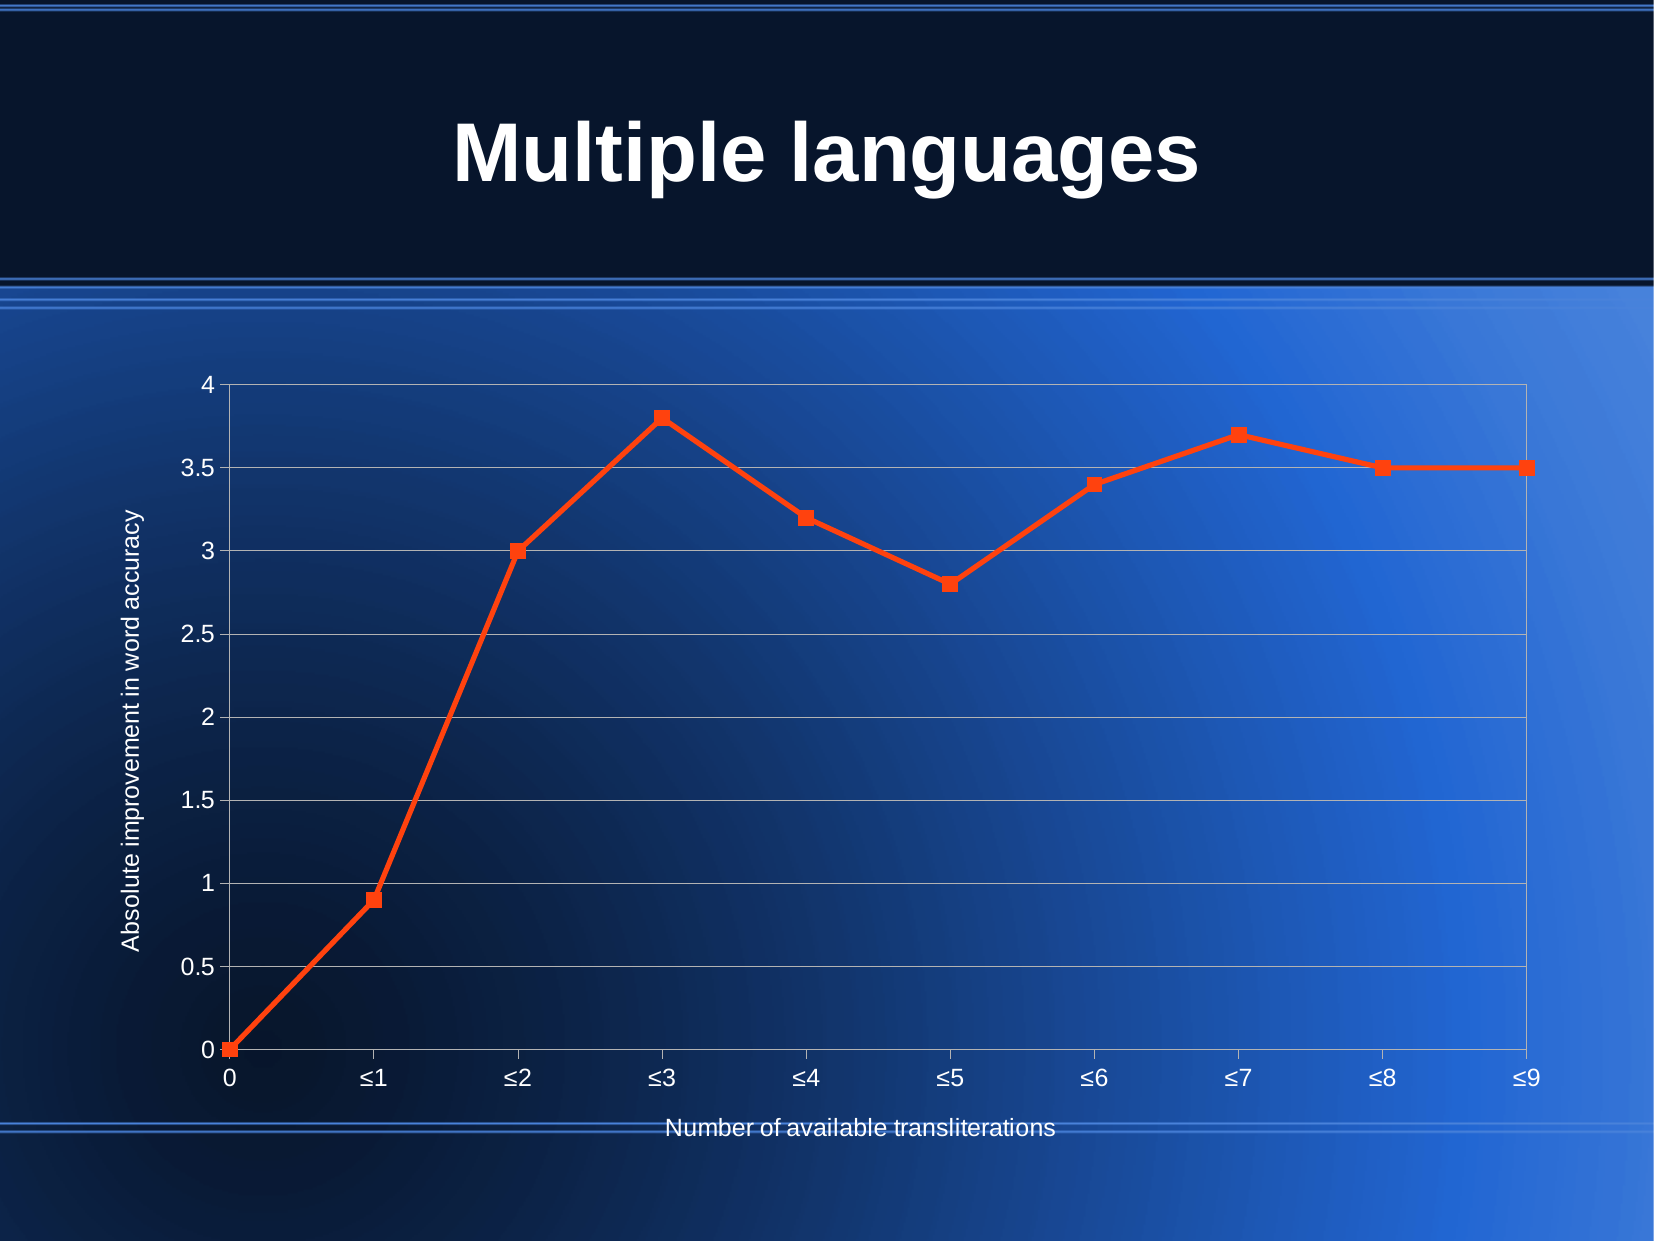

# Multiple languages
### Chart
| Category | Column 1 |
|---|---|
| 0 | 0.0 |
| ≤1 | 0.9 |
| ≤2 | 3.0 |
| ≤3 | 3.8 |
| ≤4 | 3.2 |
| ≤5 | 2.8 |
| ≤6 | 3.4 |
| ≤7 | 3.7 |
| ≤8 | 3.5 |
| ≤9 | 3.5 |